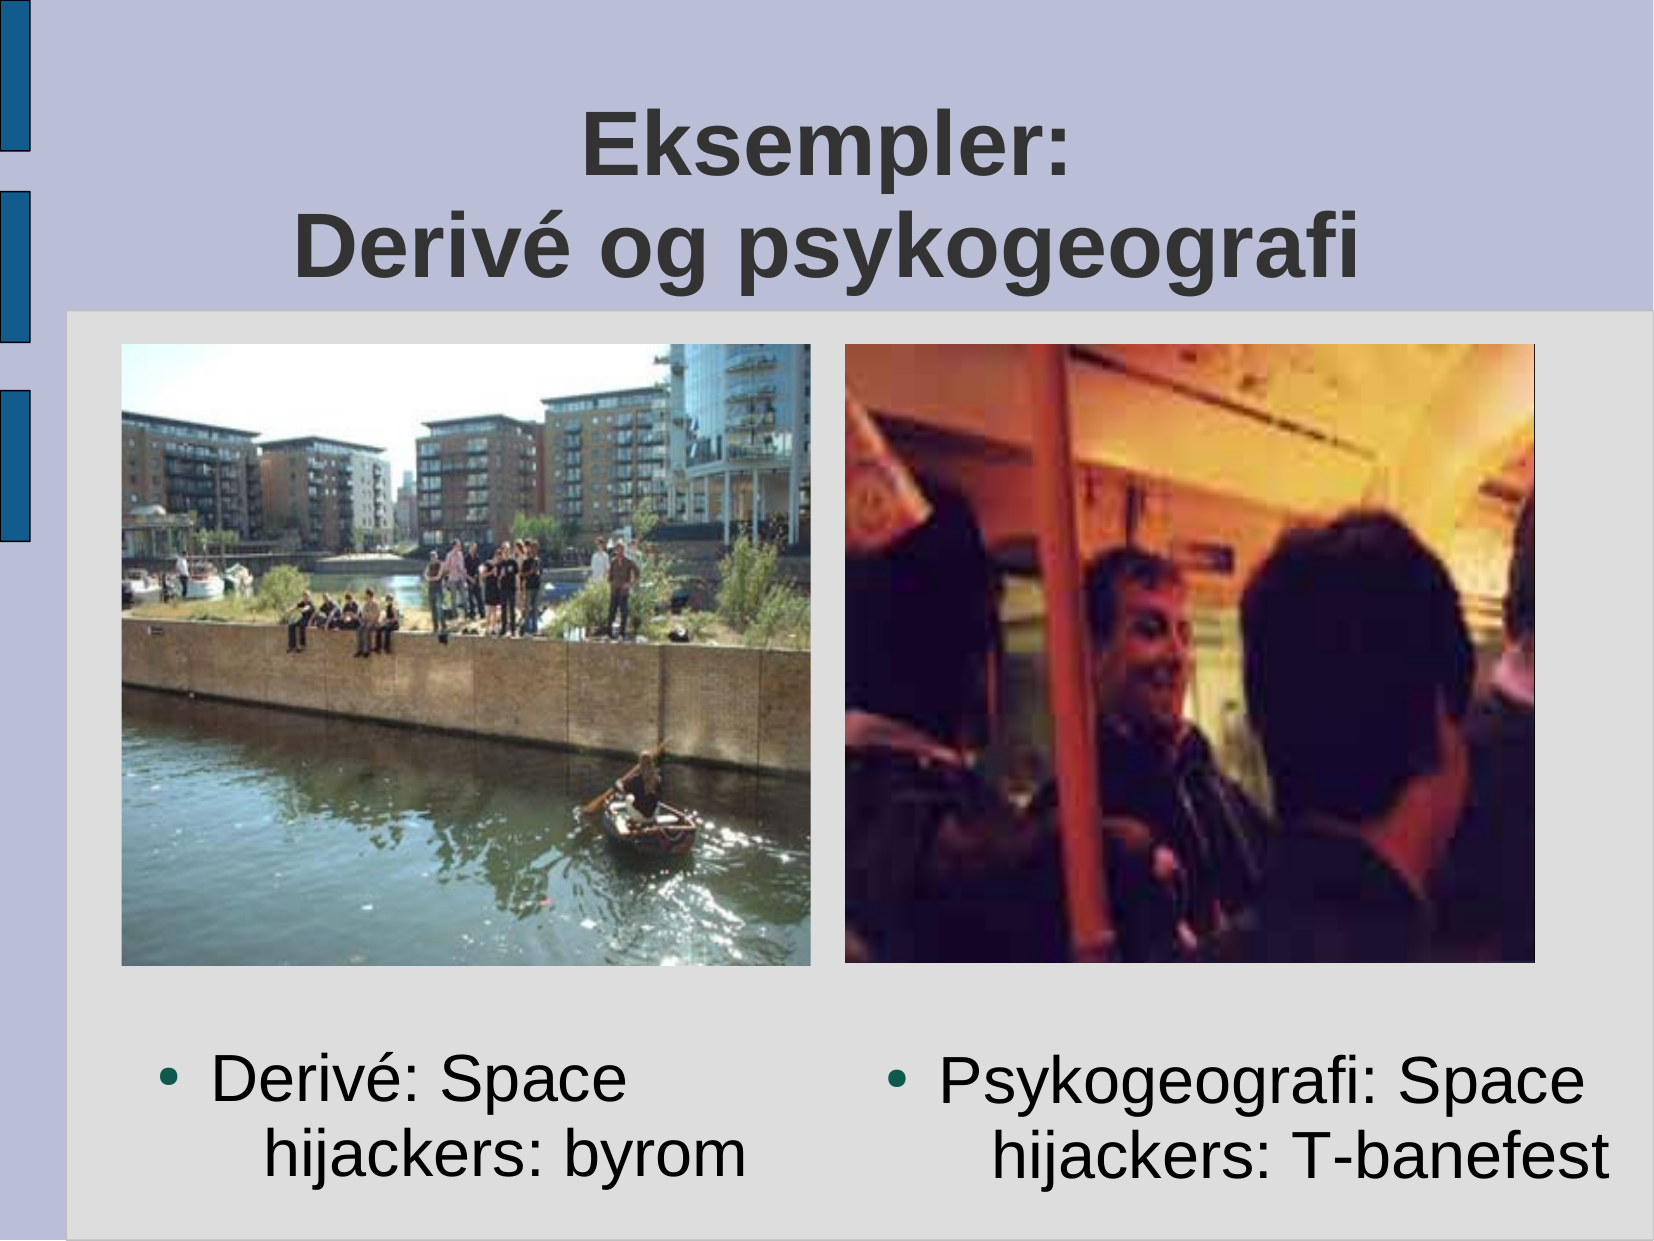

# Eksempler: Derivé og psykogeografi
Derivé: Space hijackers: byrom
Psykogeografi: Space hijackers: T-banefest